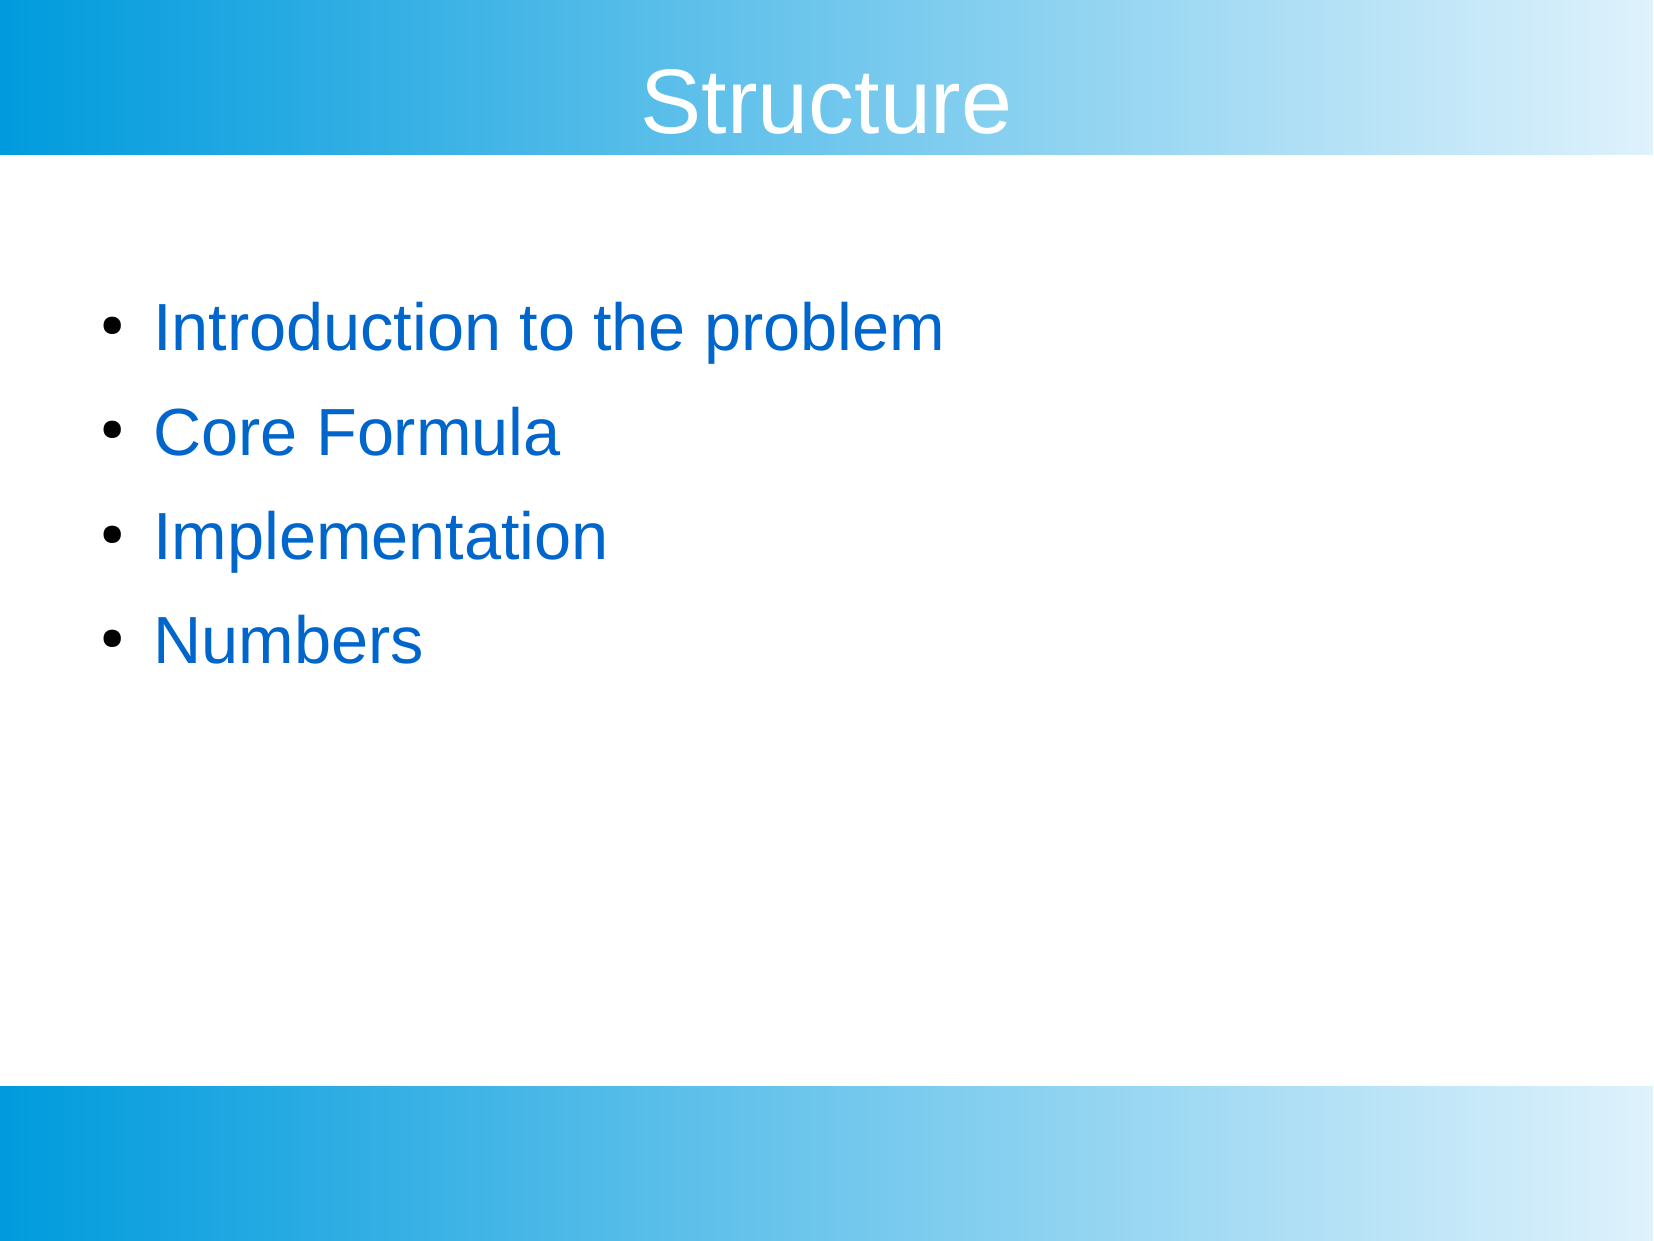

# Structure
Introduction to the problem
Core Formula
Implementation
Numbers